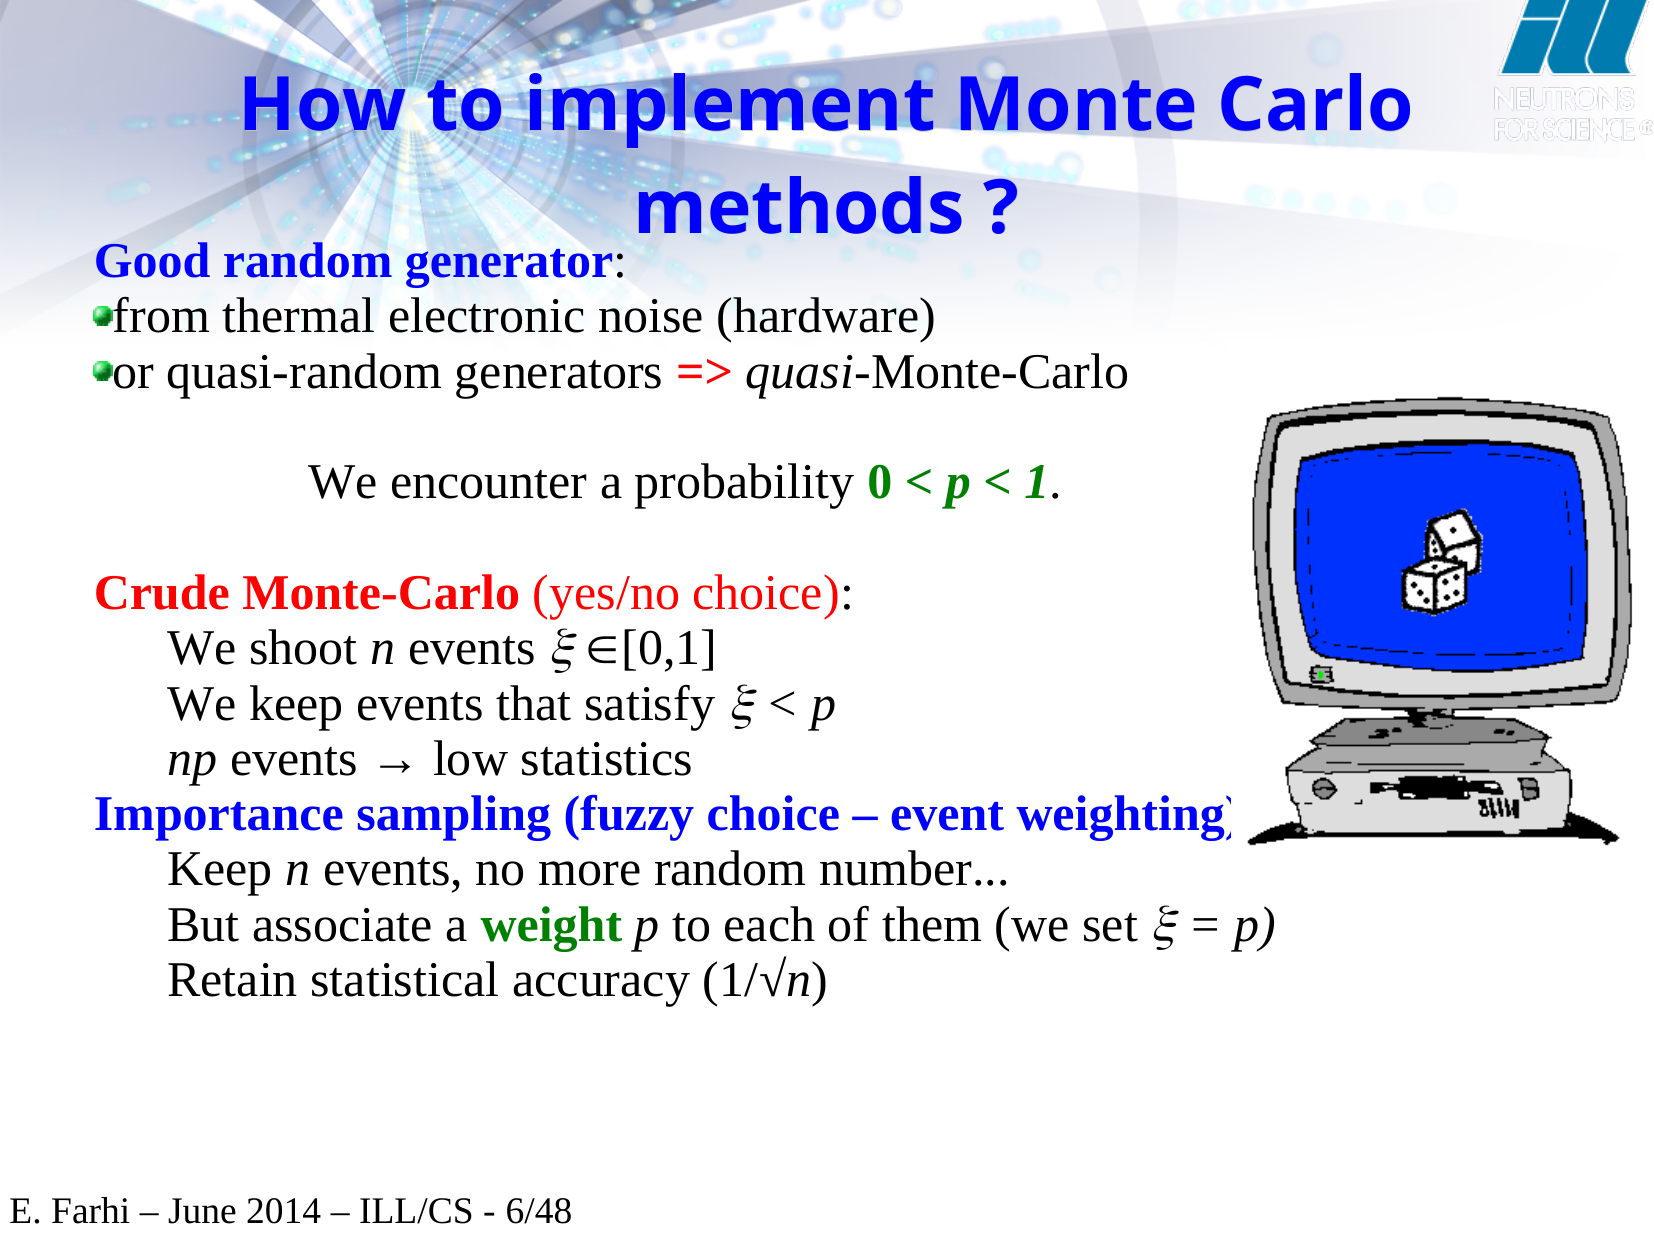

# How to implement Monte Carlo methods ?
Good random generator:
from thermal electronic noise (hardware)
or quasi-random generators => quasi-Monte-Carlo
We encounter a probability 0 < p < 1.
Crude Monte-Carlo (yes/no choice):
	We shoot n events x [0,1]
	We keep events that satisfy x < p
	np events → low statistics
Importance sampling (fuzzy choice – event weighting):
	Keep n events, no more random number...
	But associate a weight p to each of them (we set x = p)
	Retain statistical accuracy (1/√n)